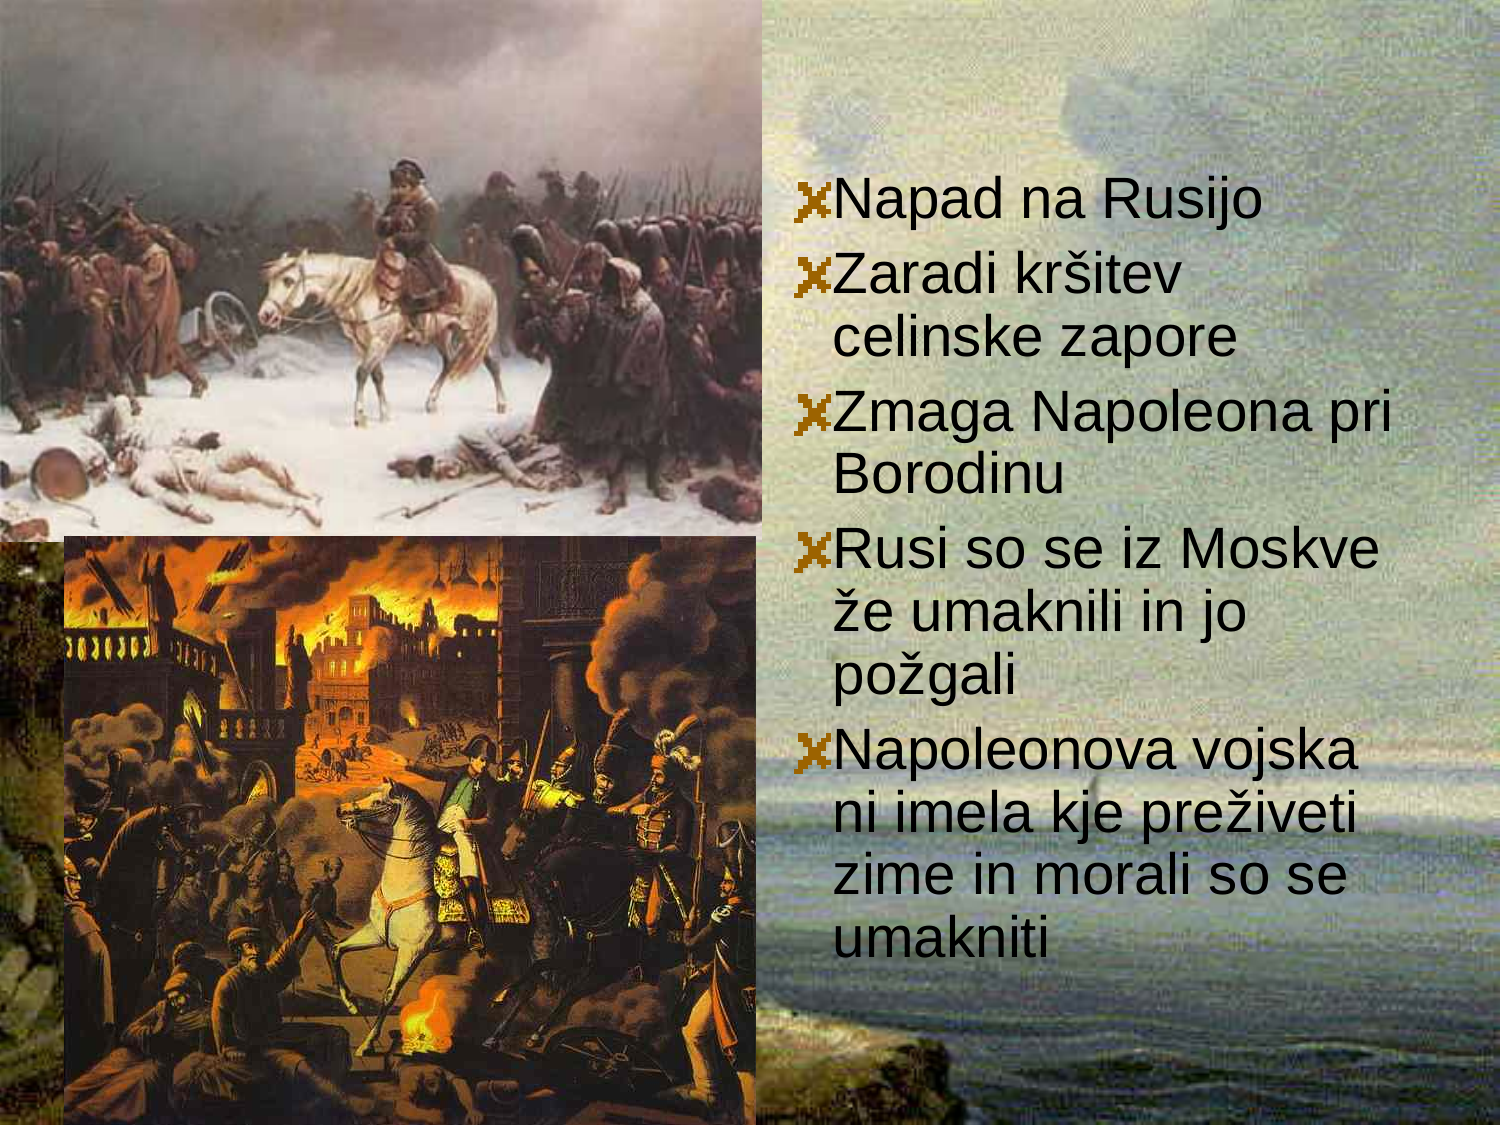

#
Napad na Rusijo
Zaradi kršitev celinske zapore
Zmaga Napoleona pri Borodinu
Rusi so se iz Moskve že umaknili in jo požgali
Napoleonova vojska ni imela kje preživeti zime in morali so se umakniti